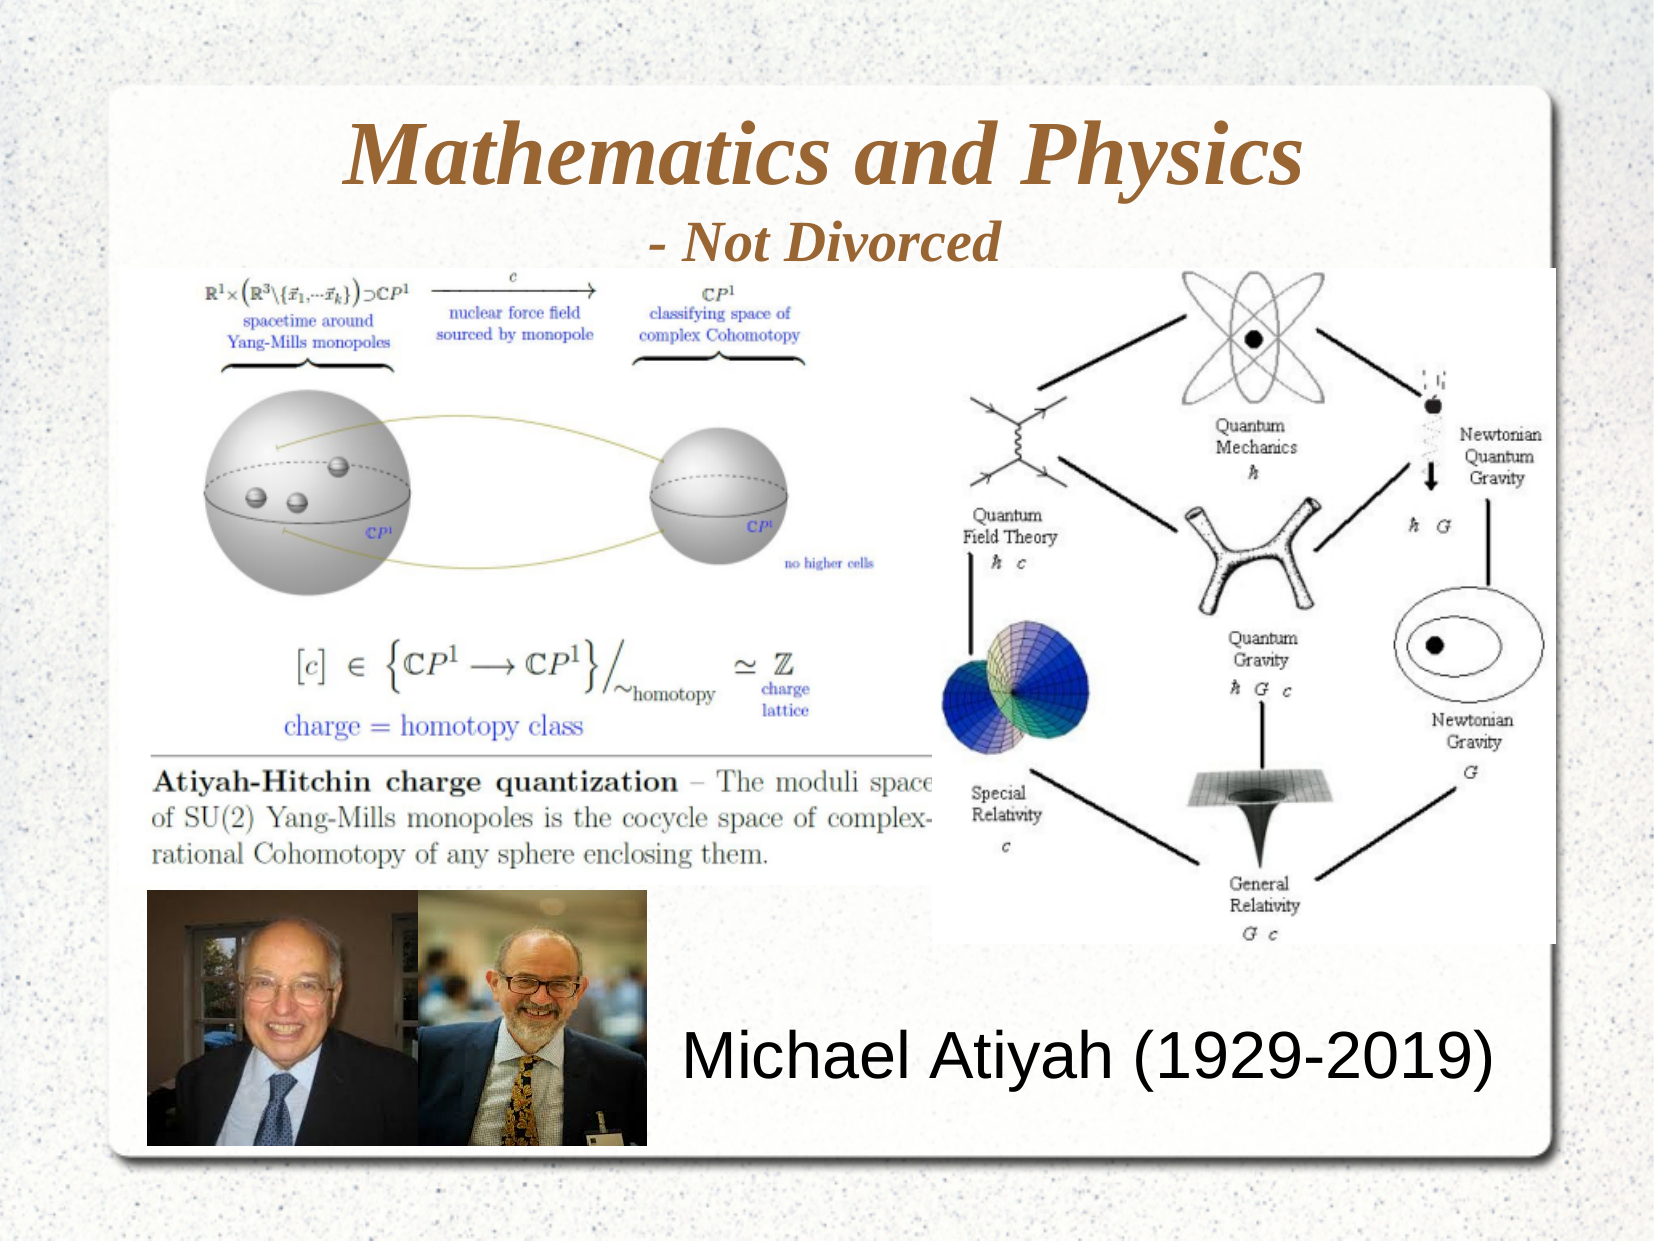

# Mathematics and Physics - Not Divorced
Michael Atiyah (1929-2019)